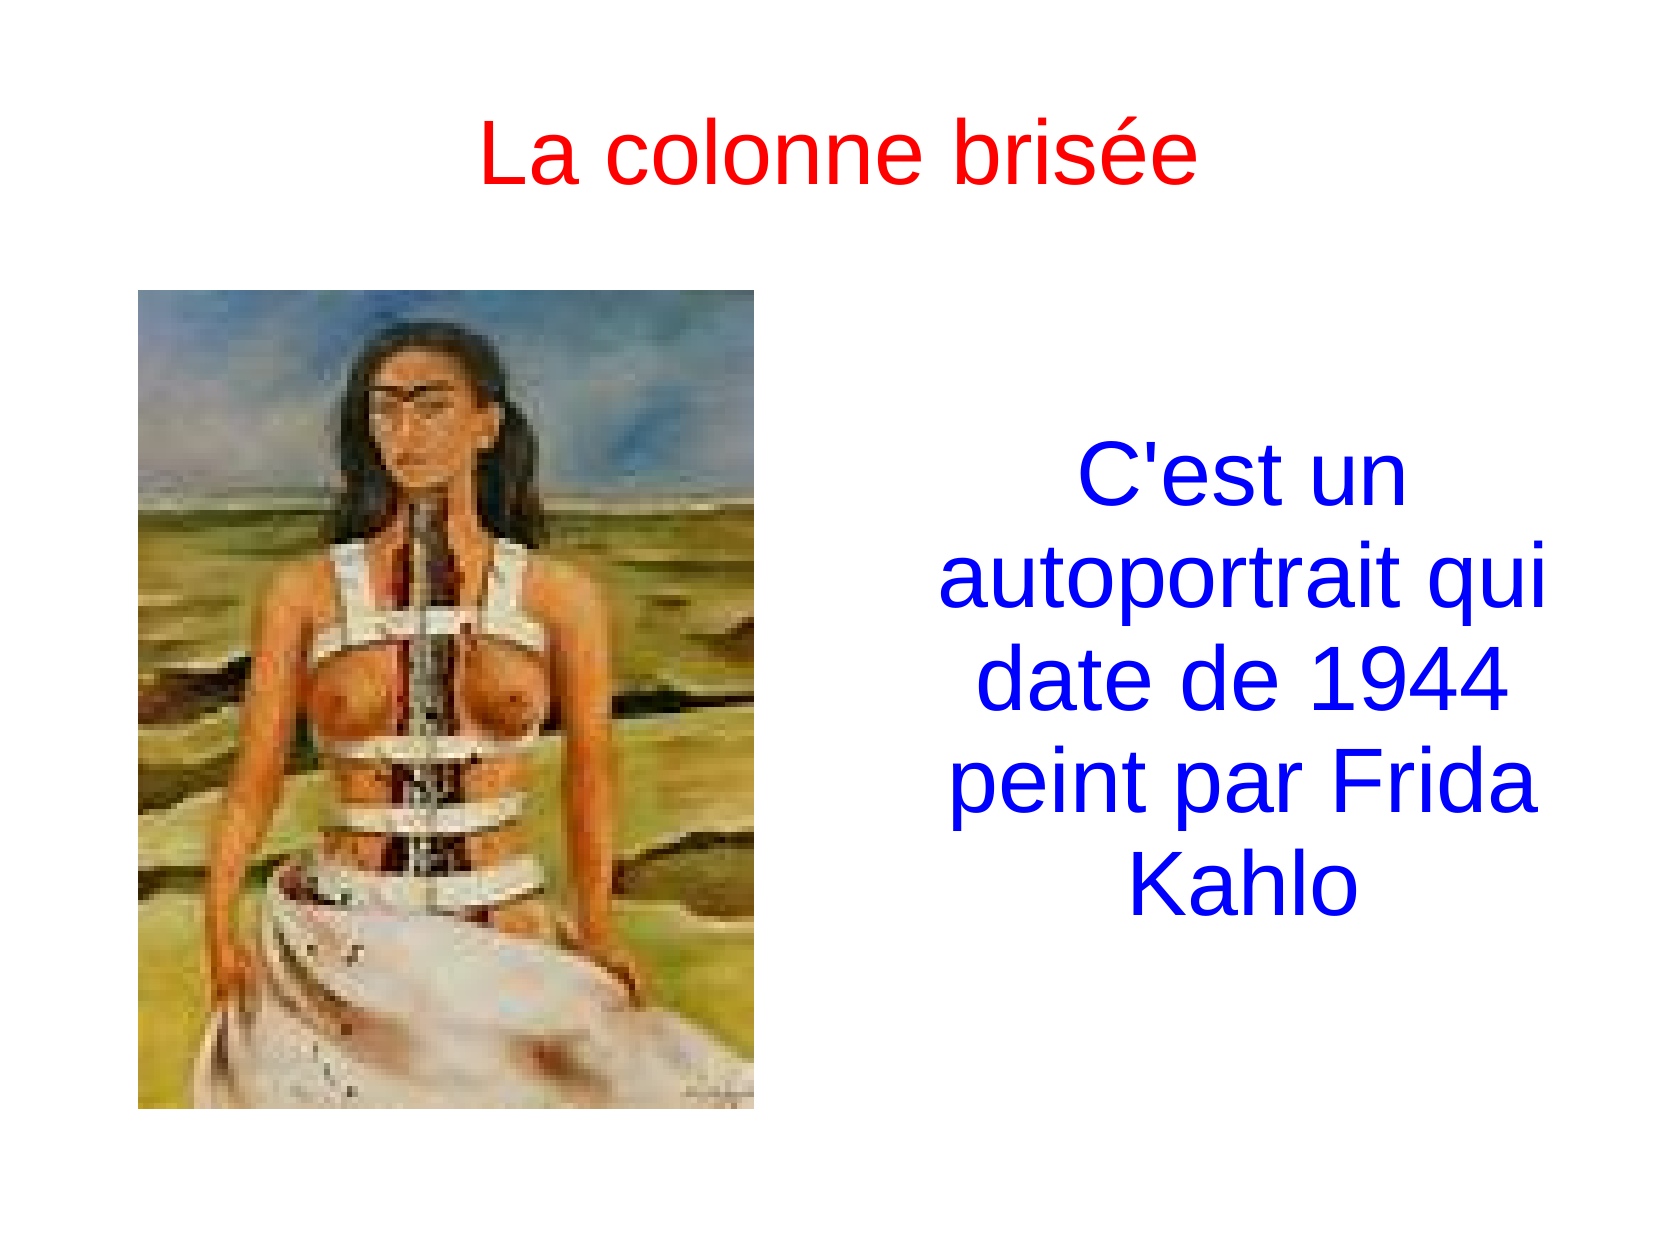

# La colonne brisée
C'est un autoportrait qui date de 1944 peint par Frida Kahlo